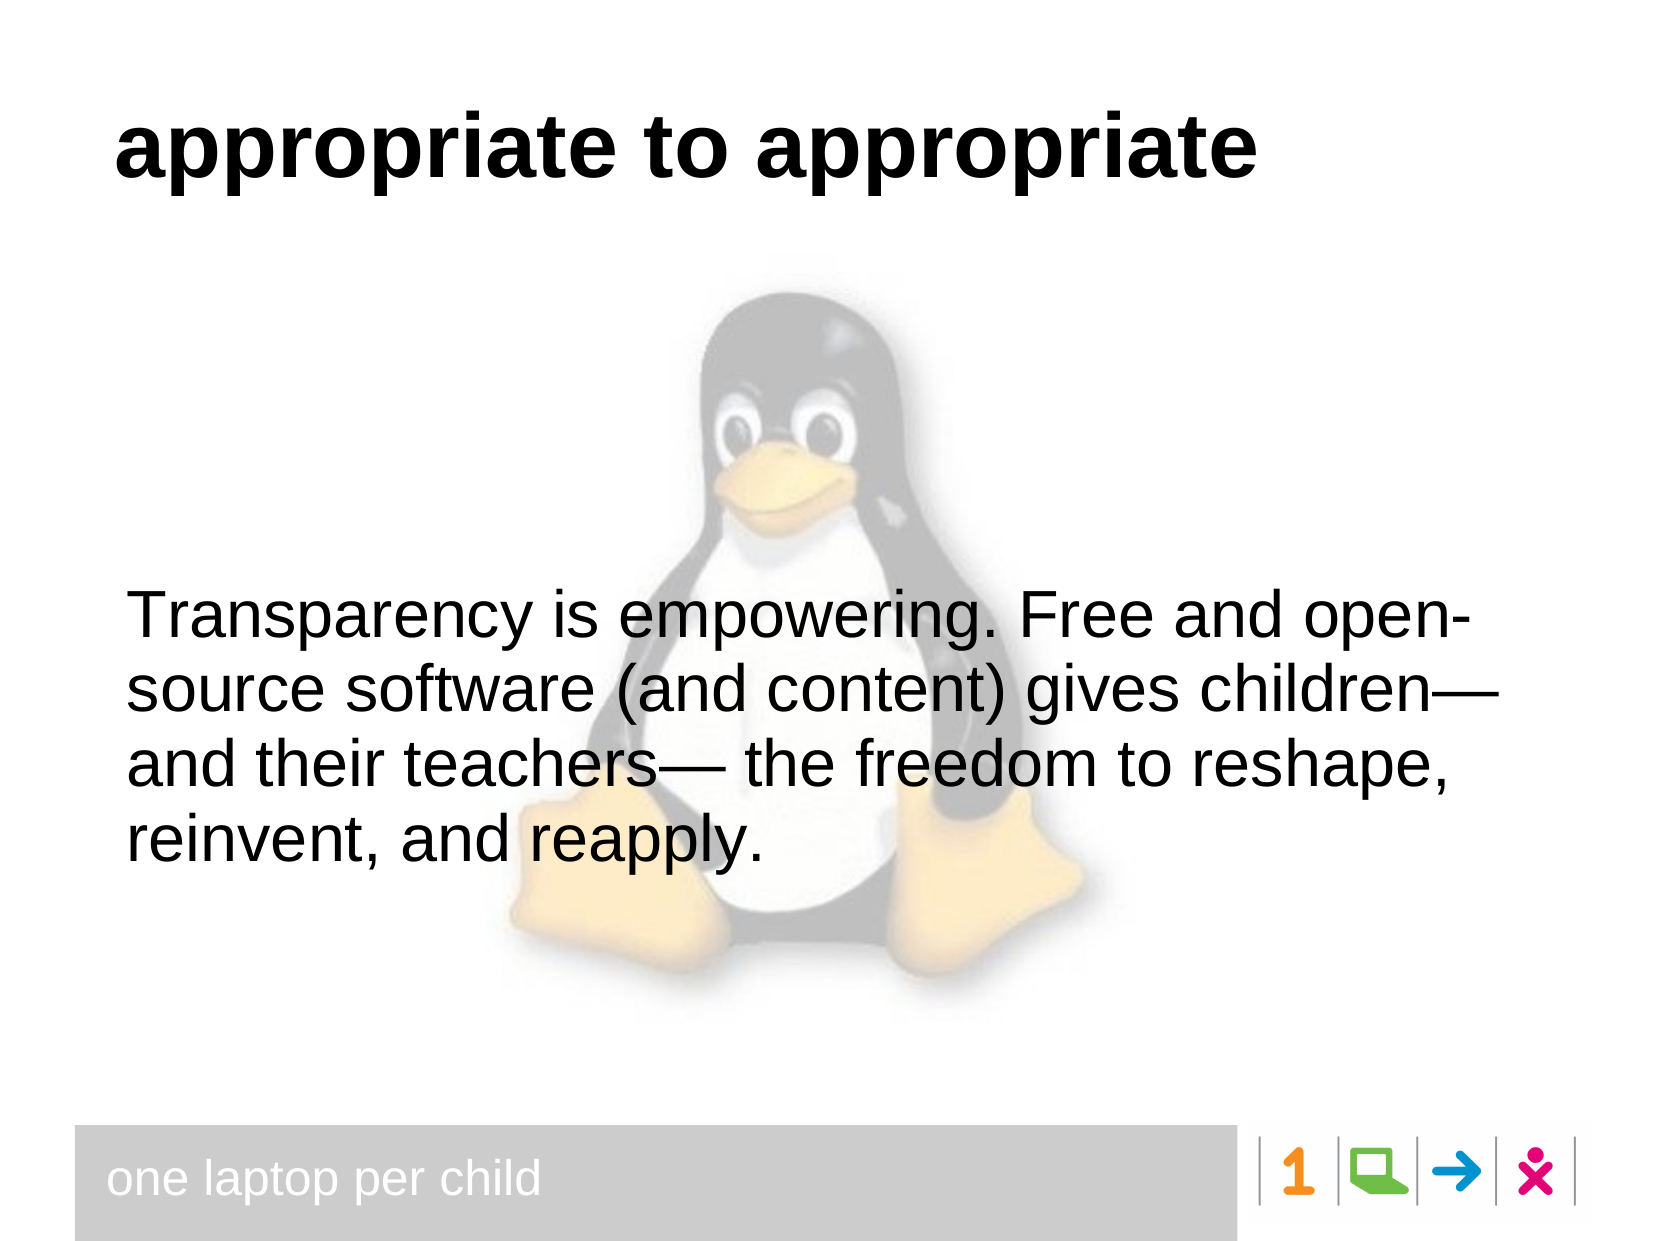

appropriate to appropriate
# Transparency is empowering. Free and open-source software (and content) gives children—and their teachers— the freedom to reshape, reinvent, and reapply.